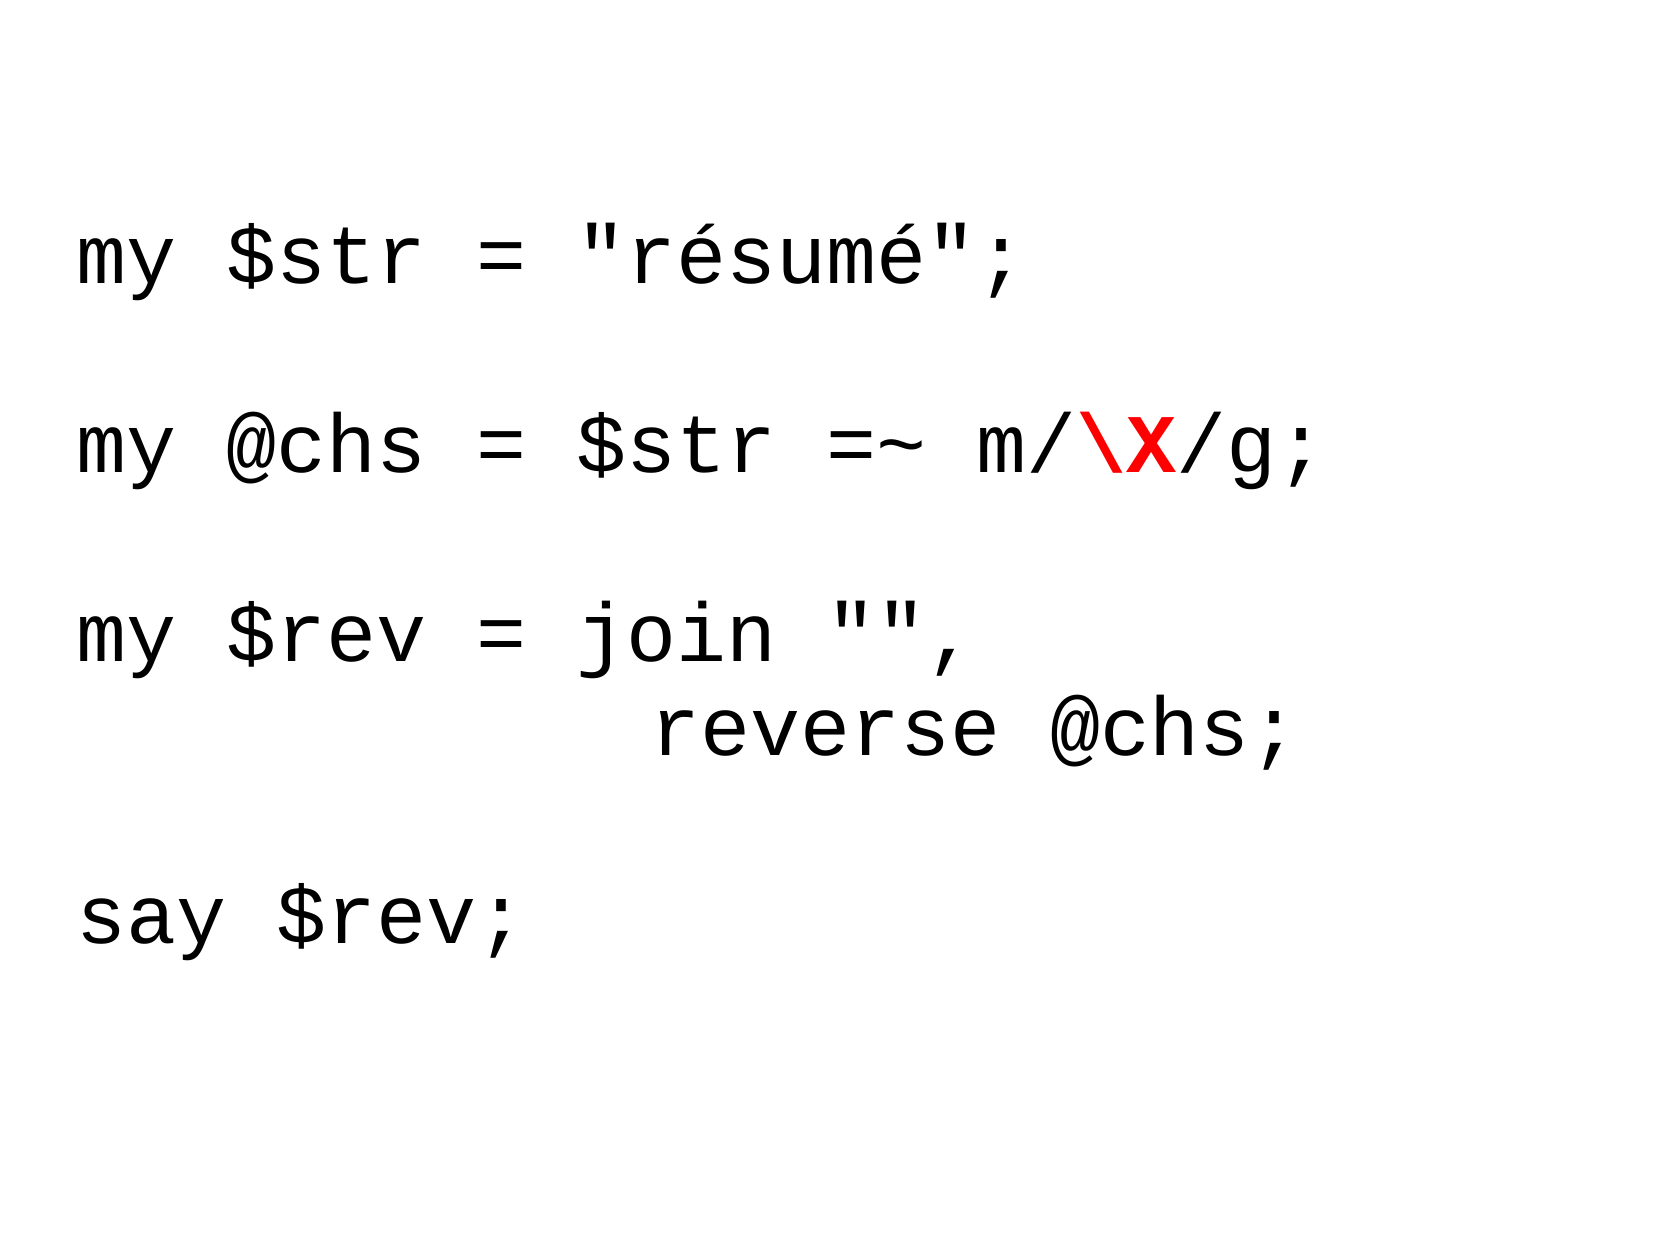

# my $str = "résumé"; my @chs = $str =~ m/\X/g; my $rev = join "", reverse @chs; say $rev;